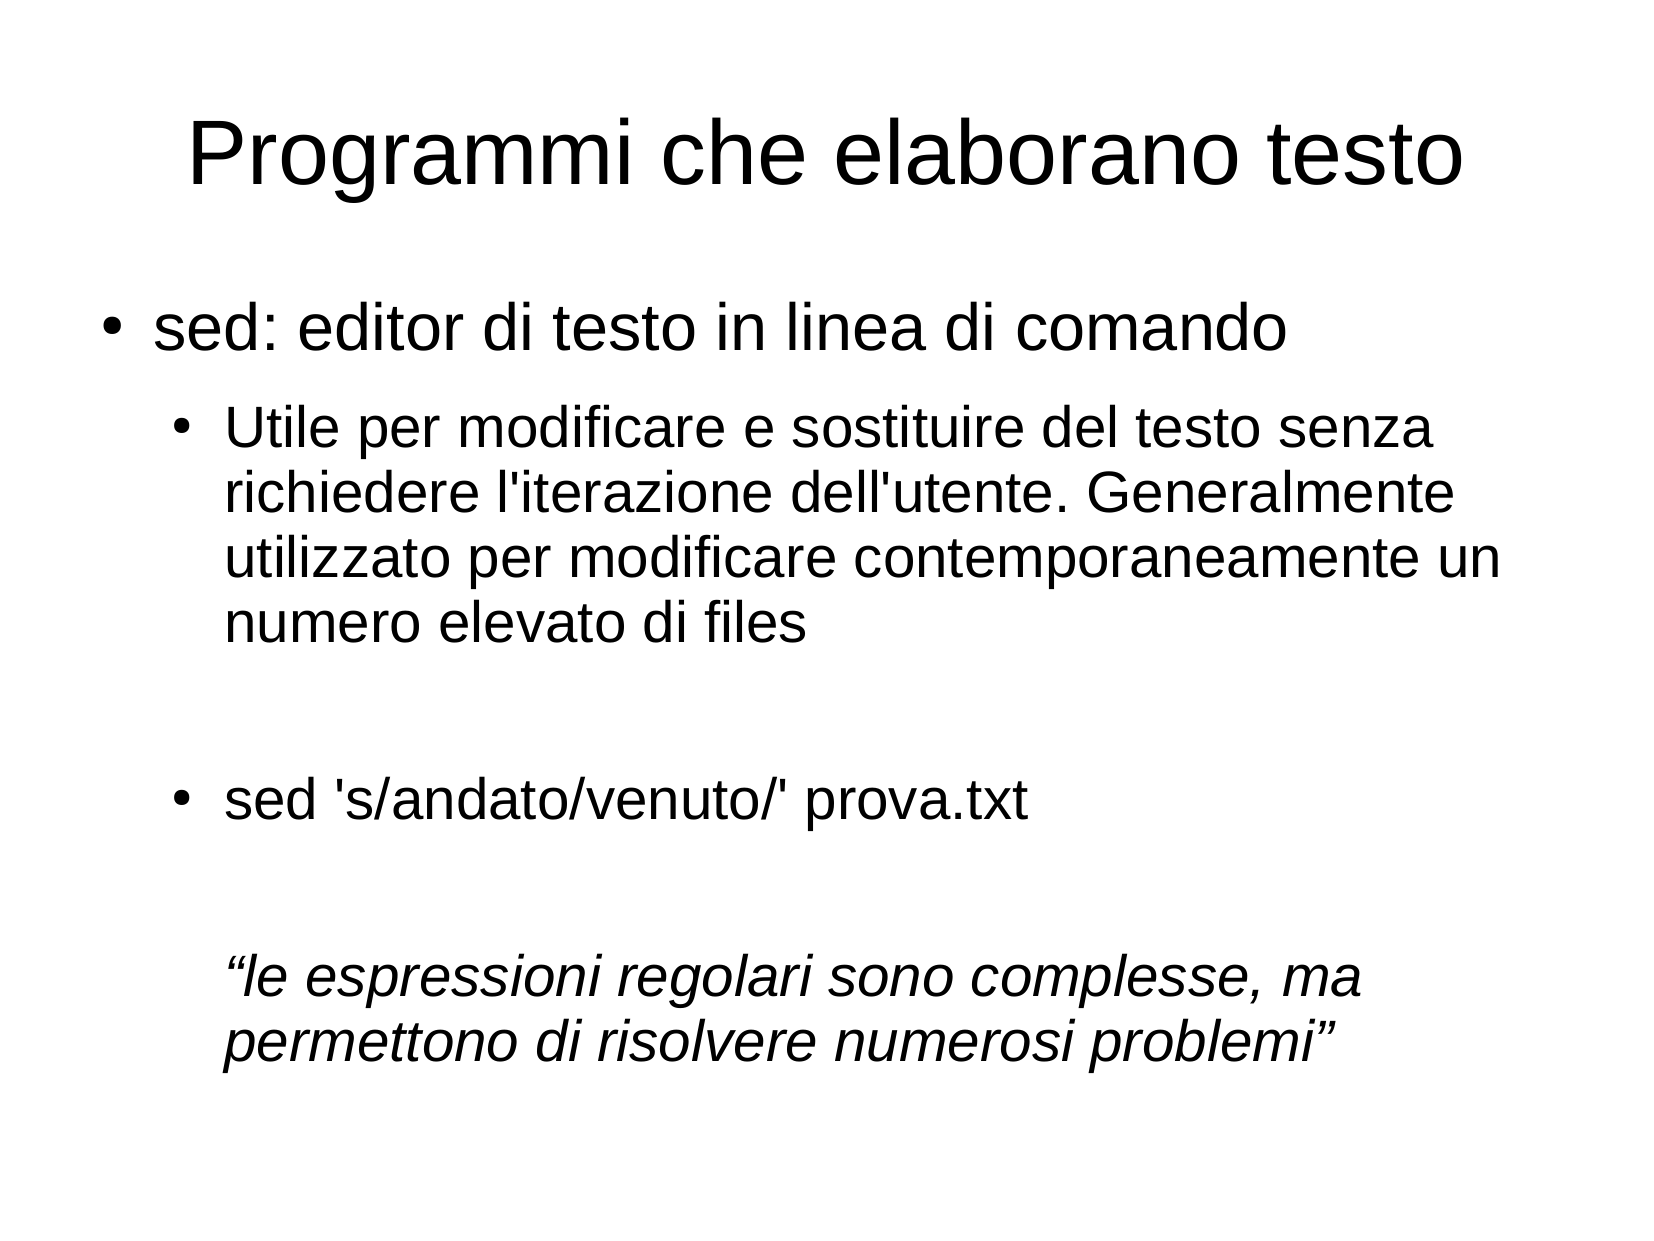

# Programmi che elaborano testo
sed: editor di testo in linea di comando
Utile per modificare e sostituire del testo senza richiedere l'iterazione dell'utente. Generalmente utilizzato per modificare contemporaneamente un numero elevato di files
sed 's/andato/venuto/' prova.txt
“le espressioni regolari sono complesse, ma permettono di risolvere numerosi problemi”